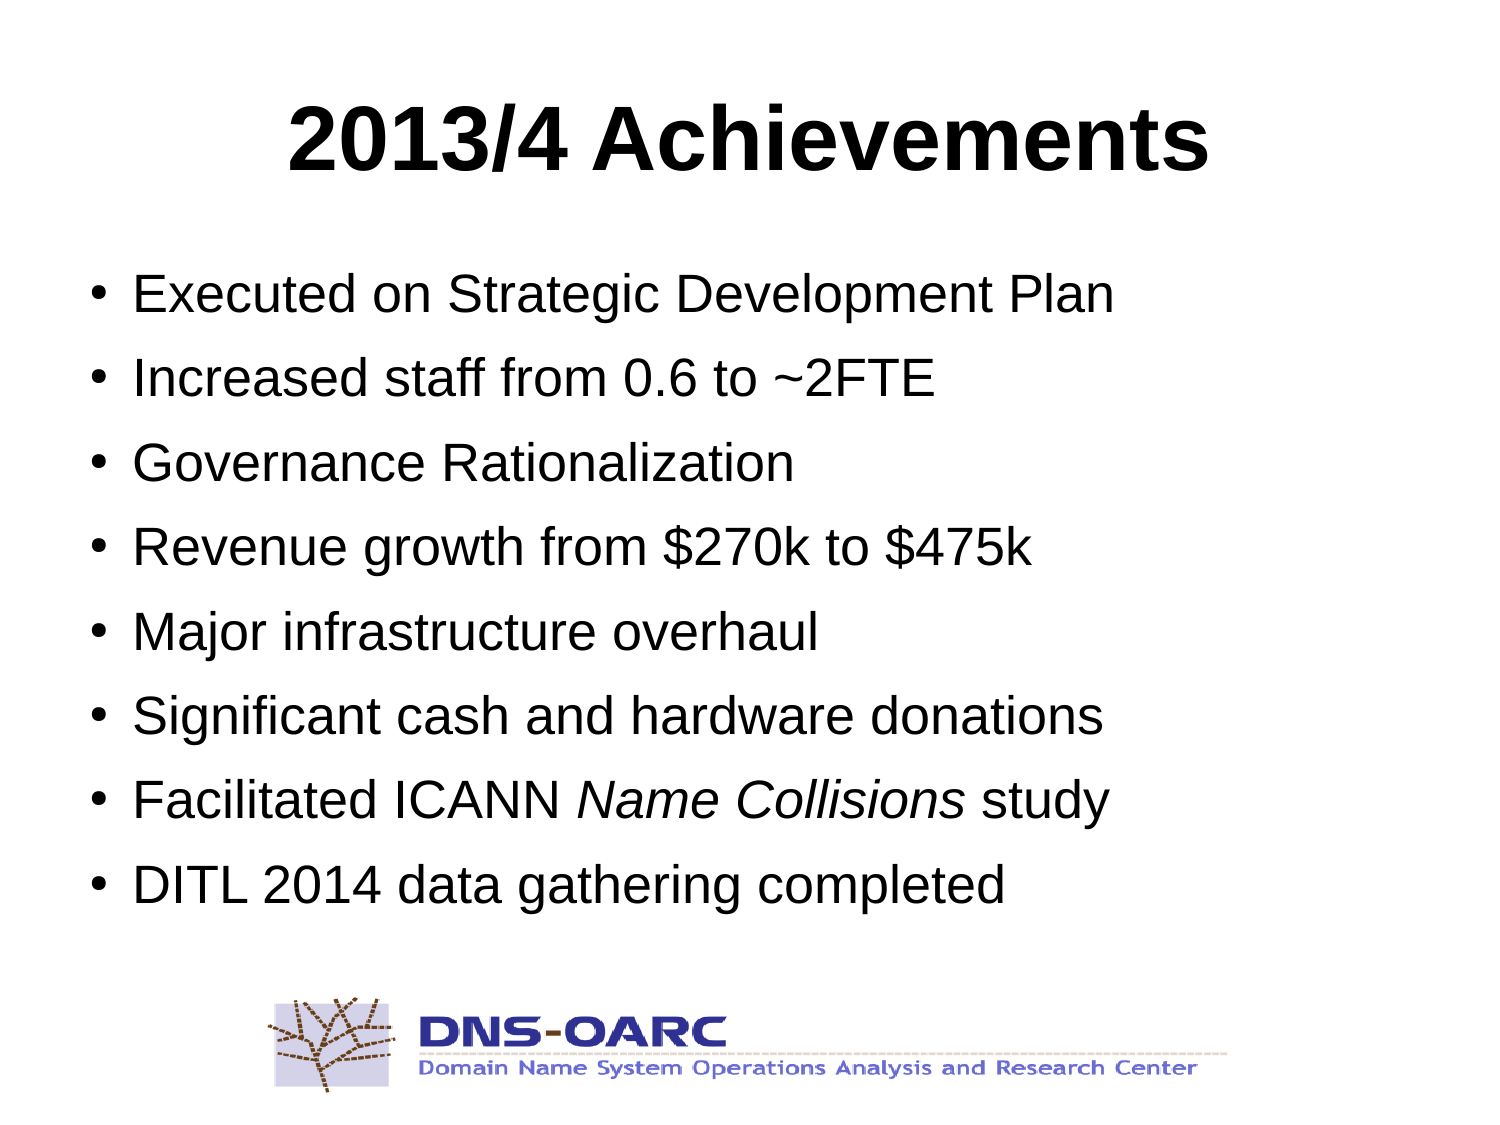

# 2013/4 Achievements
Executed on Strategic Development Plan
Increased staff from 0.6 to ~2FTE
Governance Rationalization
Revenue growth from $270k to $475k
Major infrastructure overhaul
Significant cash and hardware donations
Facilitated ICANN Name Collisions study
DITL 2014 data gathering completed